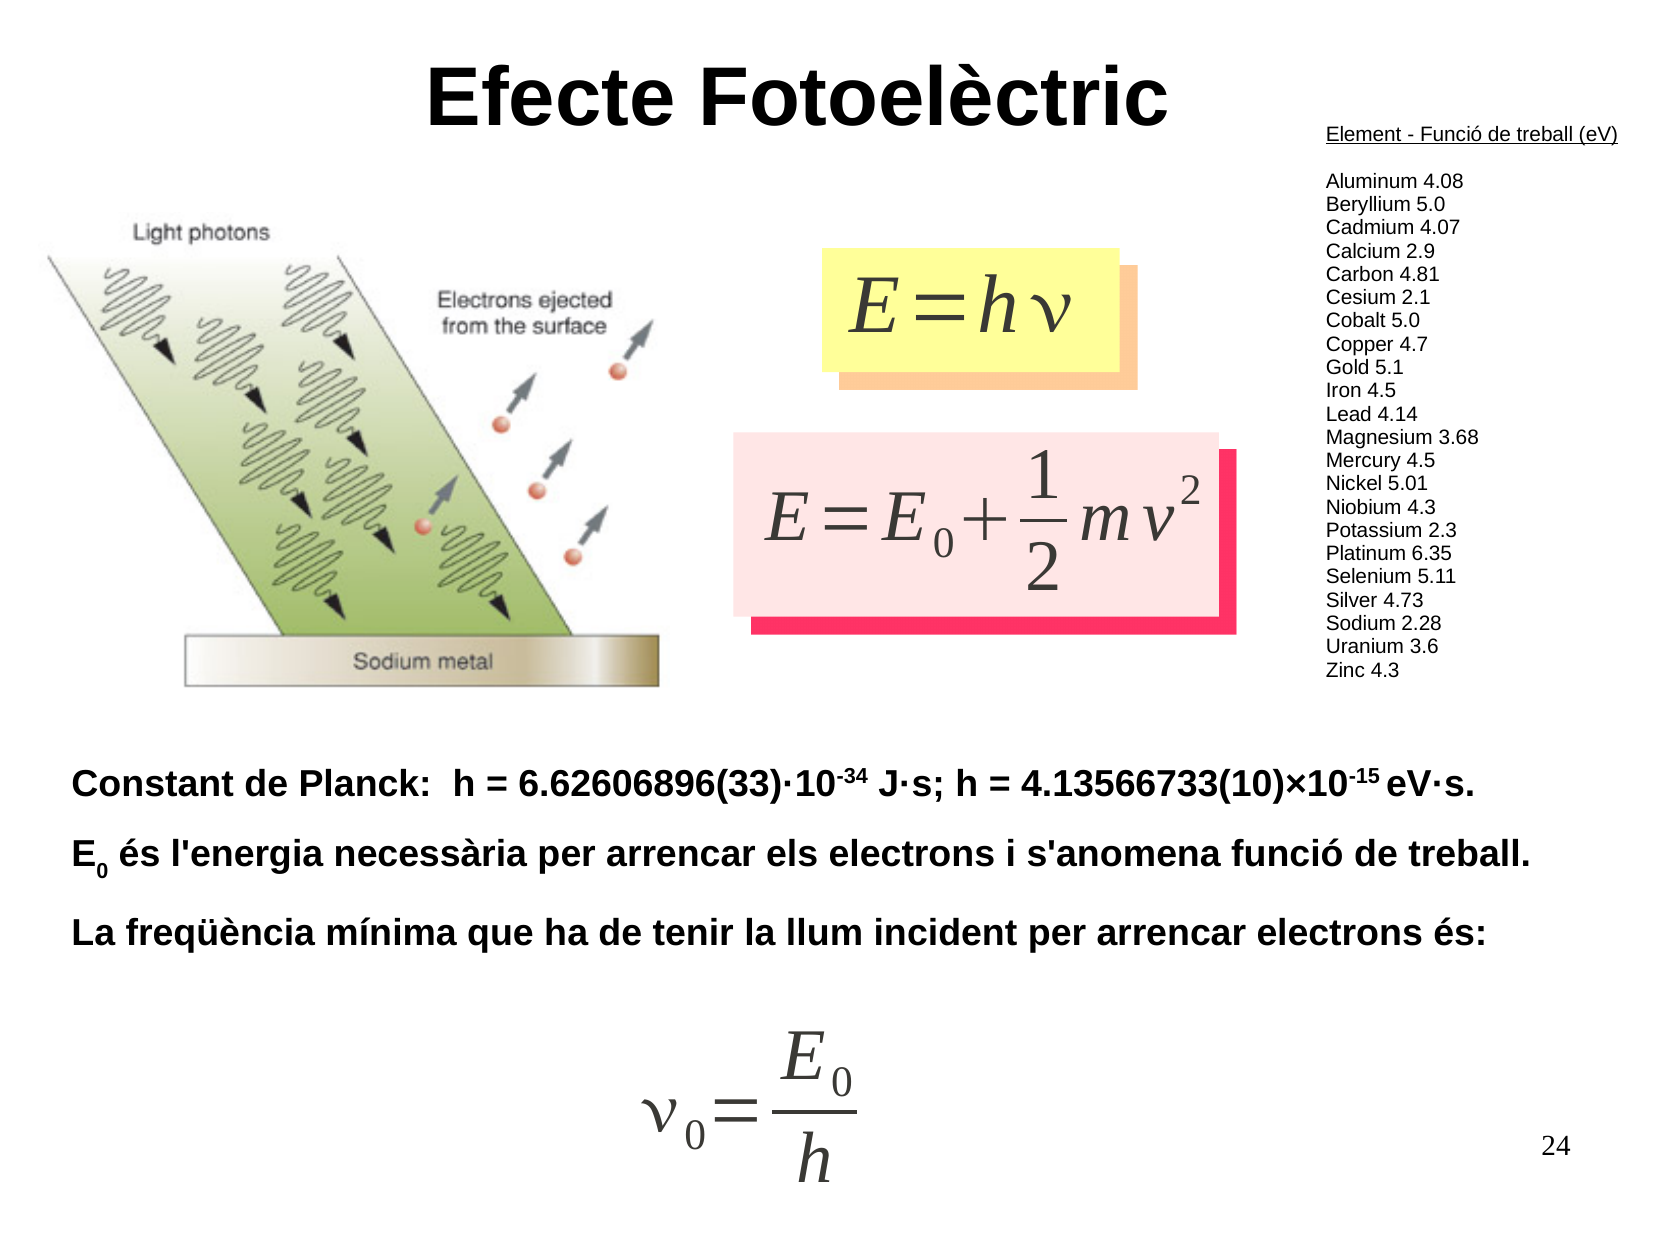

Efecte Fotoelèctric
Element - Funció de treball (eV)
Aluminum 4.08
Beryllium 5.0
Cadmium 4.07
Calcium 2.9
Carbon 4.81
Cesium 2.1
Cobalt 5.0
Copper 4.7
Gold 5.1
Iron 4.5
Lead 4.14
Magnesium 3.68
Mercury 4.5
Nickel 5.01
Niobium 4.3
Potassium 2.3
Platinum 6.35
Selenium 5.11
Silver 4.73
Sodium 2.28
Uranium 3.6
Zinc 4.3
Constant de Planck: h = 6.62606896(33)·10-34 J·s; h = 4.13566733(10)×10-15 eV·s.
E0 és l'energia necessària per arrencar els electrons i s'anomena funció de treball.
La freqüència mínima que ha de tenir la llum incident per arrencar electrons és:
24